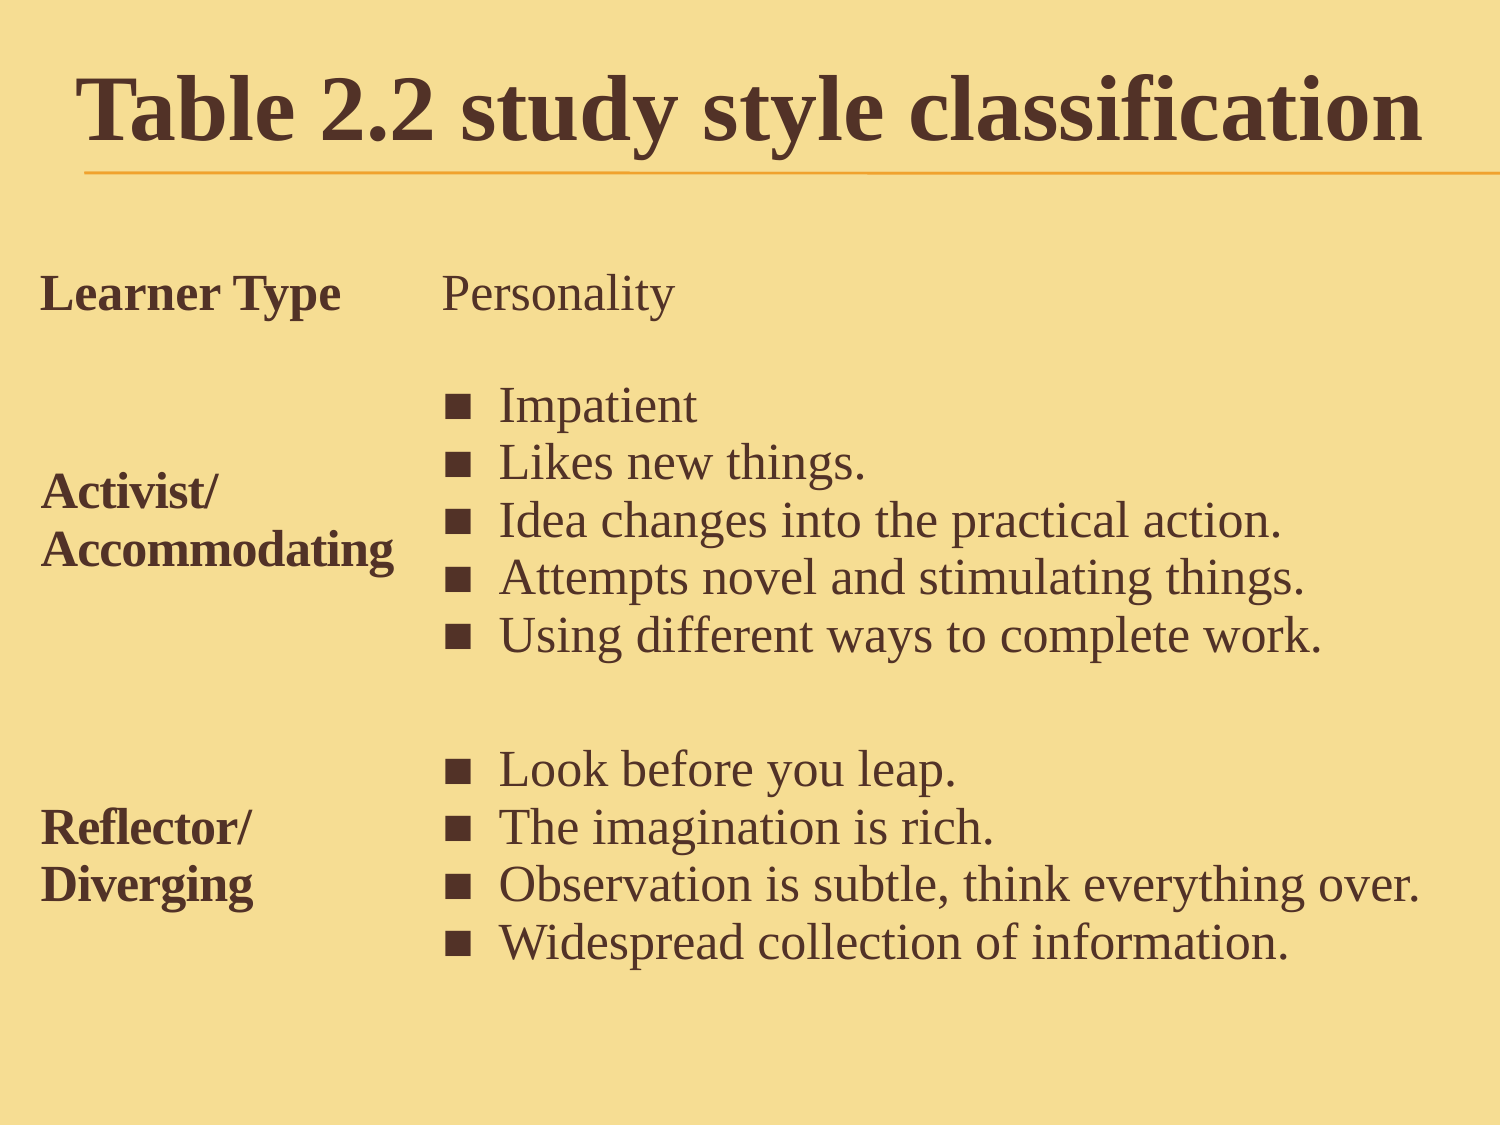

# Table 2.2 study style classification
| Learner Type | Personality |
| --- | --- |
| Activist/ Accommodating | Impatient Likes new things. Idea changes into the practical action. Attempts novel and stimulating things. Using different ways to complete work. |
| Reflector/ Diverging | Look before you leap. The imagination is rich. Observation is subtle, think everything over. Widespread collection of information. |